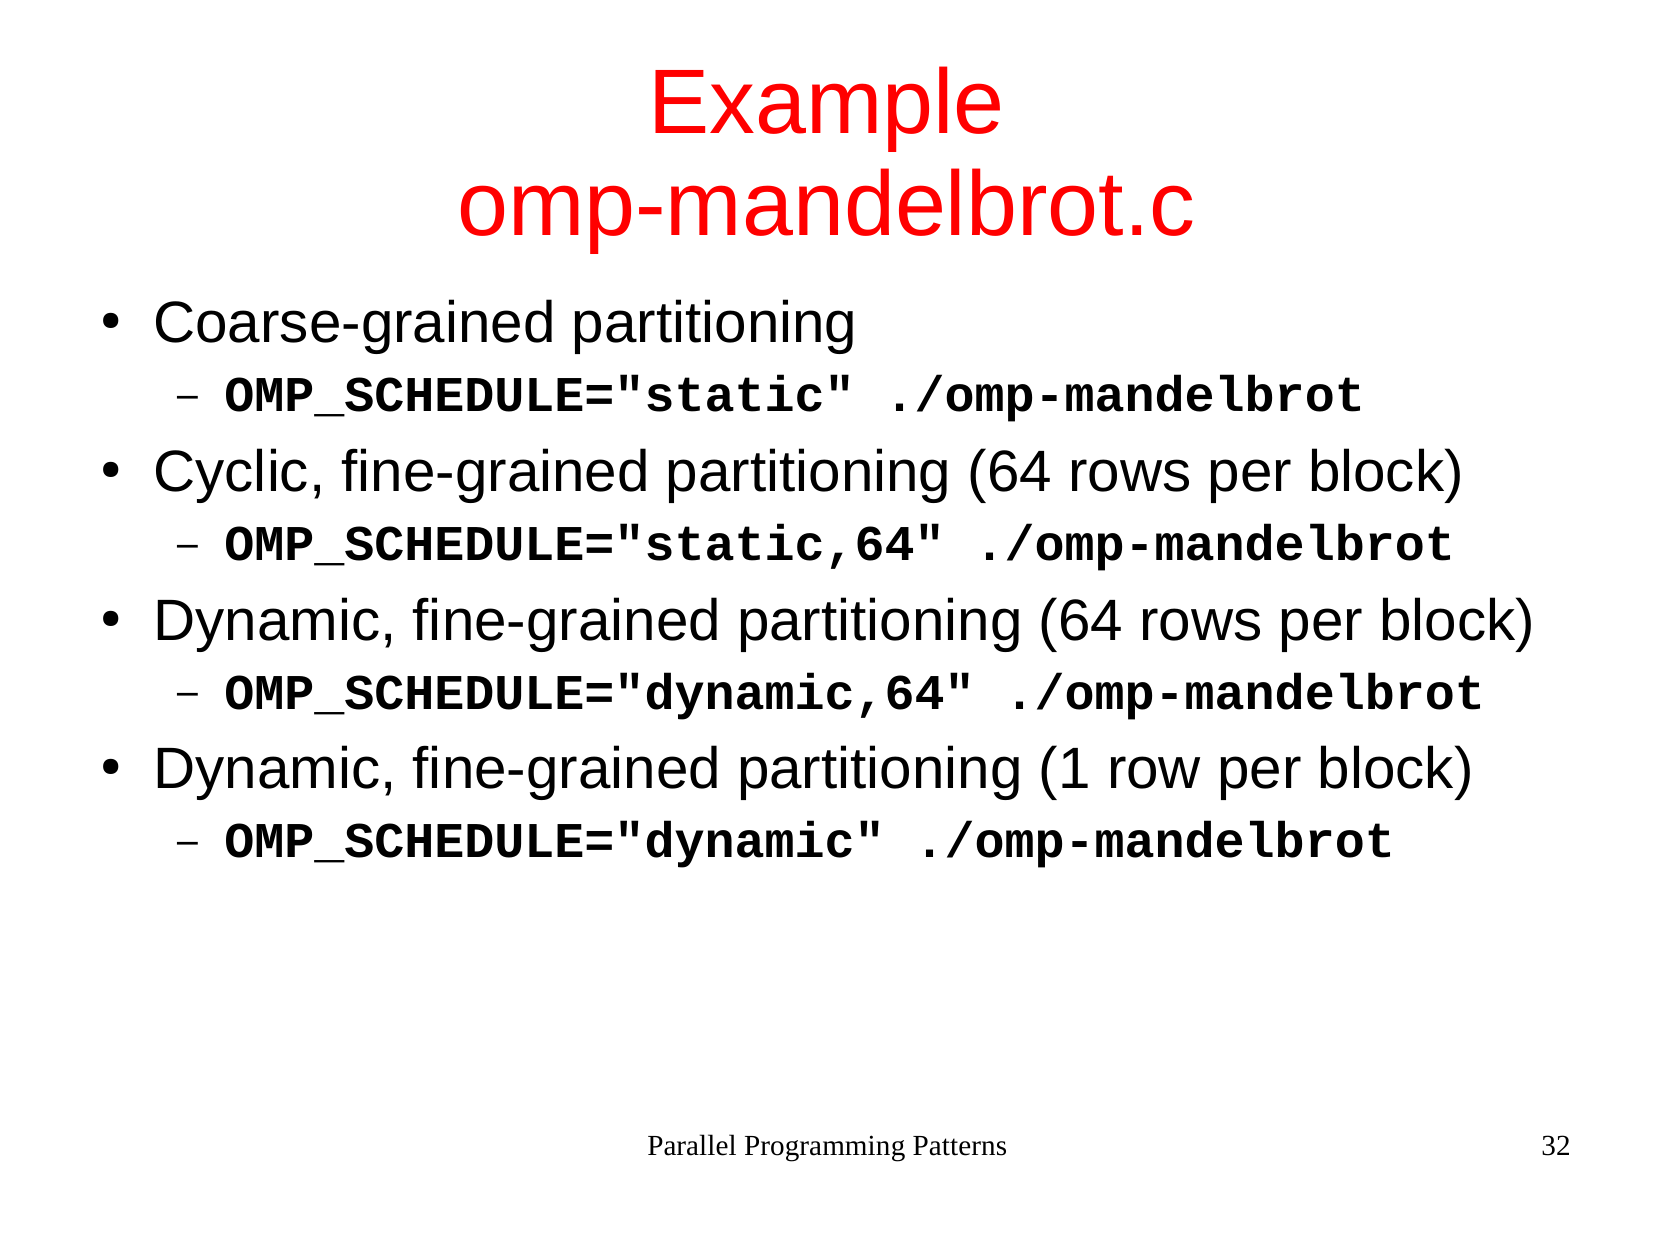

# Example omp-mandelbrot.c
Coarse-grained partitioning
OMP_SCHEDULE="static" ./omp-mandelbrot
Cyclic, fine-grained partitioning (64 rows per block)
OMP_SCHEDULE="static,64" ./omp-mandelbrot
Dynamic, fine-grained partitioning (64 rows per block)
OMP_SCHEDULE="dynamic,64" ./omp-mandelbrot
Dynamic, fine-grained partitioning (1 row per block)
OMP_SCHEDULE="dynamic" ./omp-mandelbrot
Parallel Programming Patterns
32